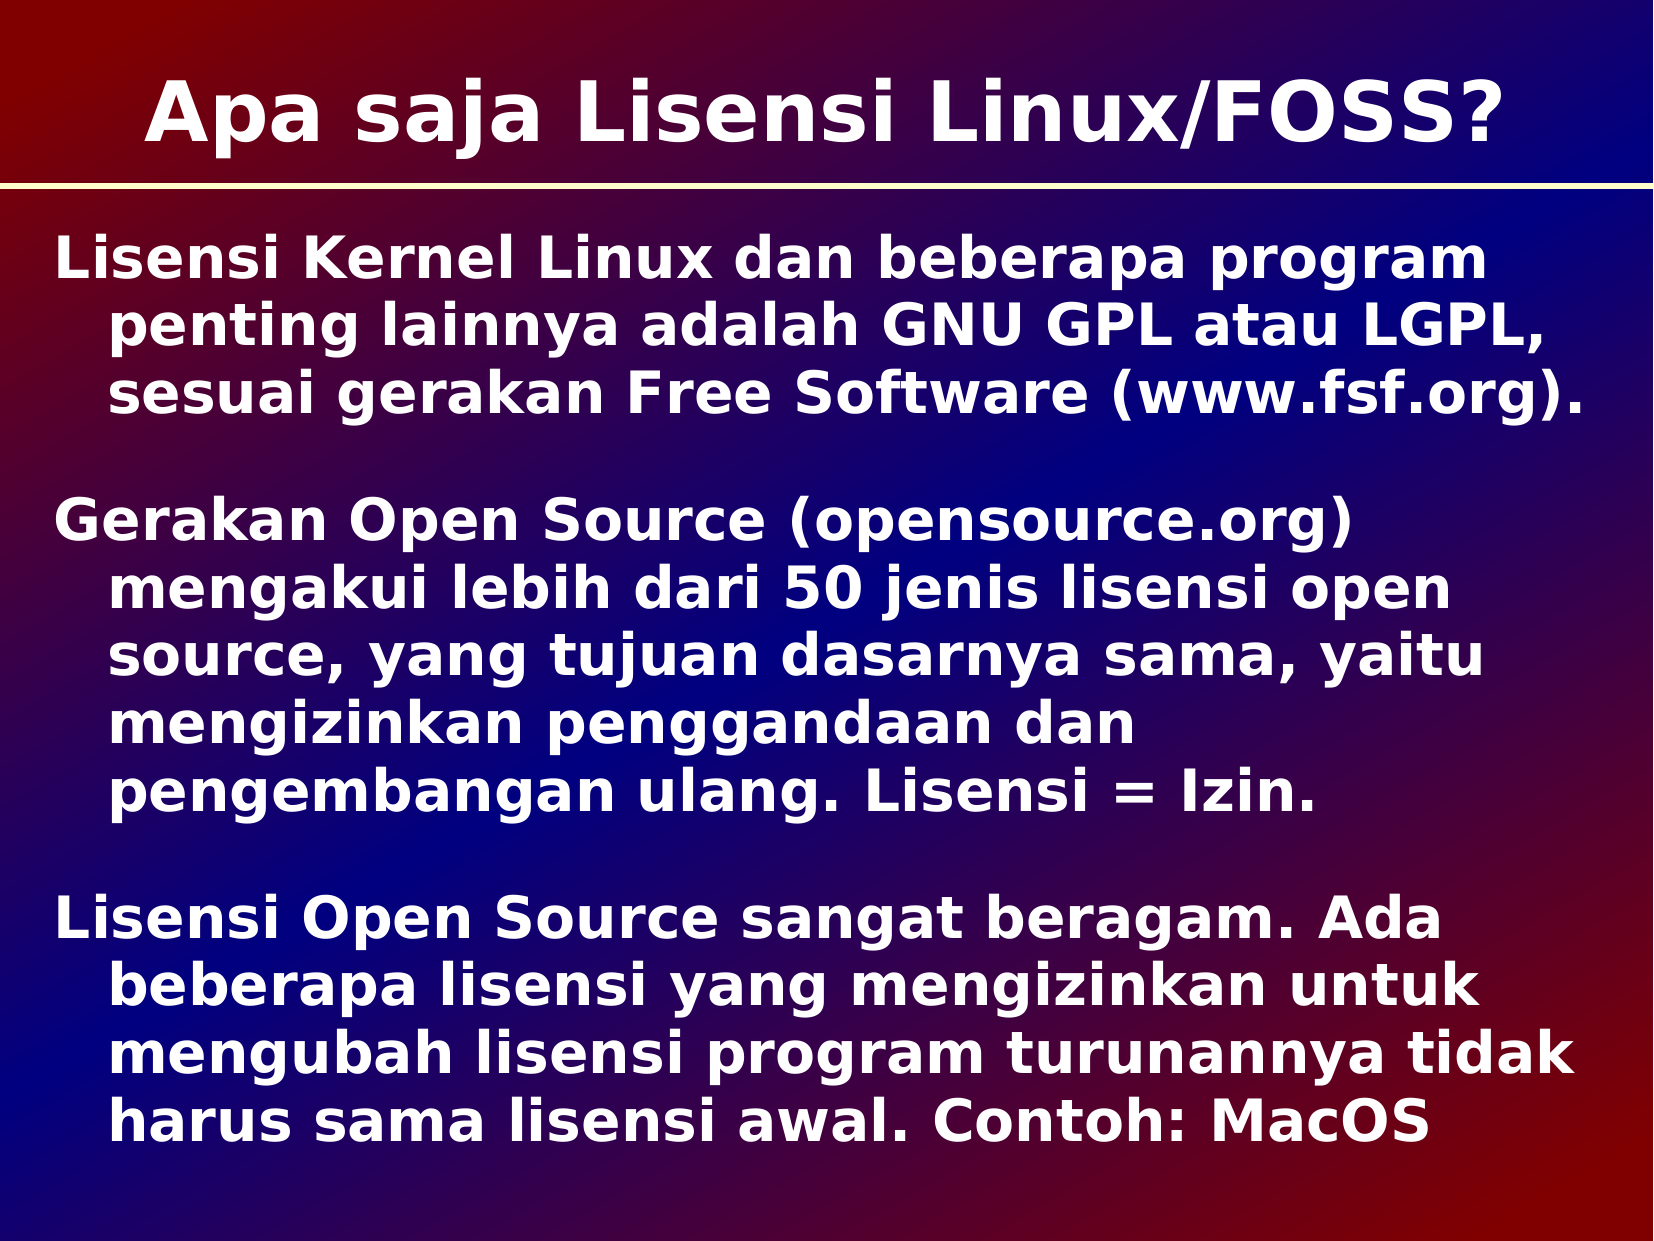

# Apa saja Lisensi Linux/FOSS?
Lisensi Kernel Linux dan beberapa program penting lainnya adalah GNU GPL atau LGPL, sesuai gerakan Free Software (www.fsf.org).
Gerakan Open Source (opensource.org) mengakui lebih dari 50 jenis lisensi open source, yang tujuan dasarnya sama, yaitu mengizinkan penggandaan dan pengembangan ulang. Lisensi = Izin.
Lisensi Open Source sangat beragam. Ada beberapa lisensi yang mengizinkan untuk mengubah lisensi program turunannya tidak harus sama lisensi awal. Contoh: MacOS